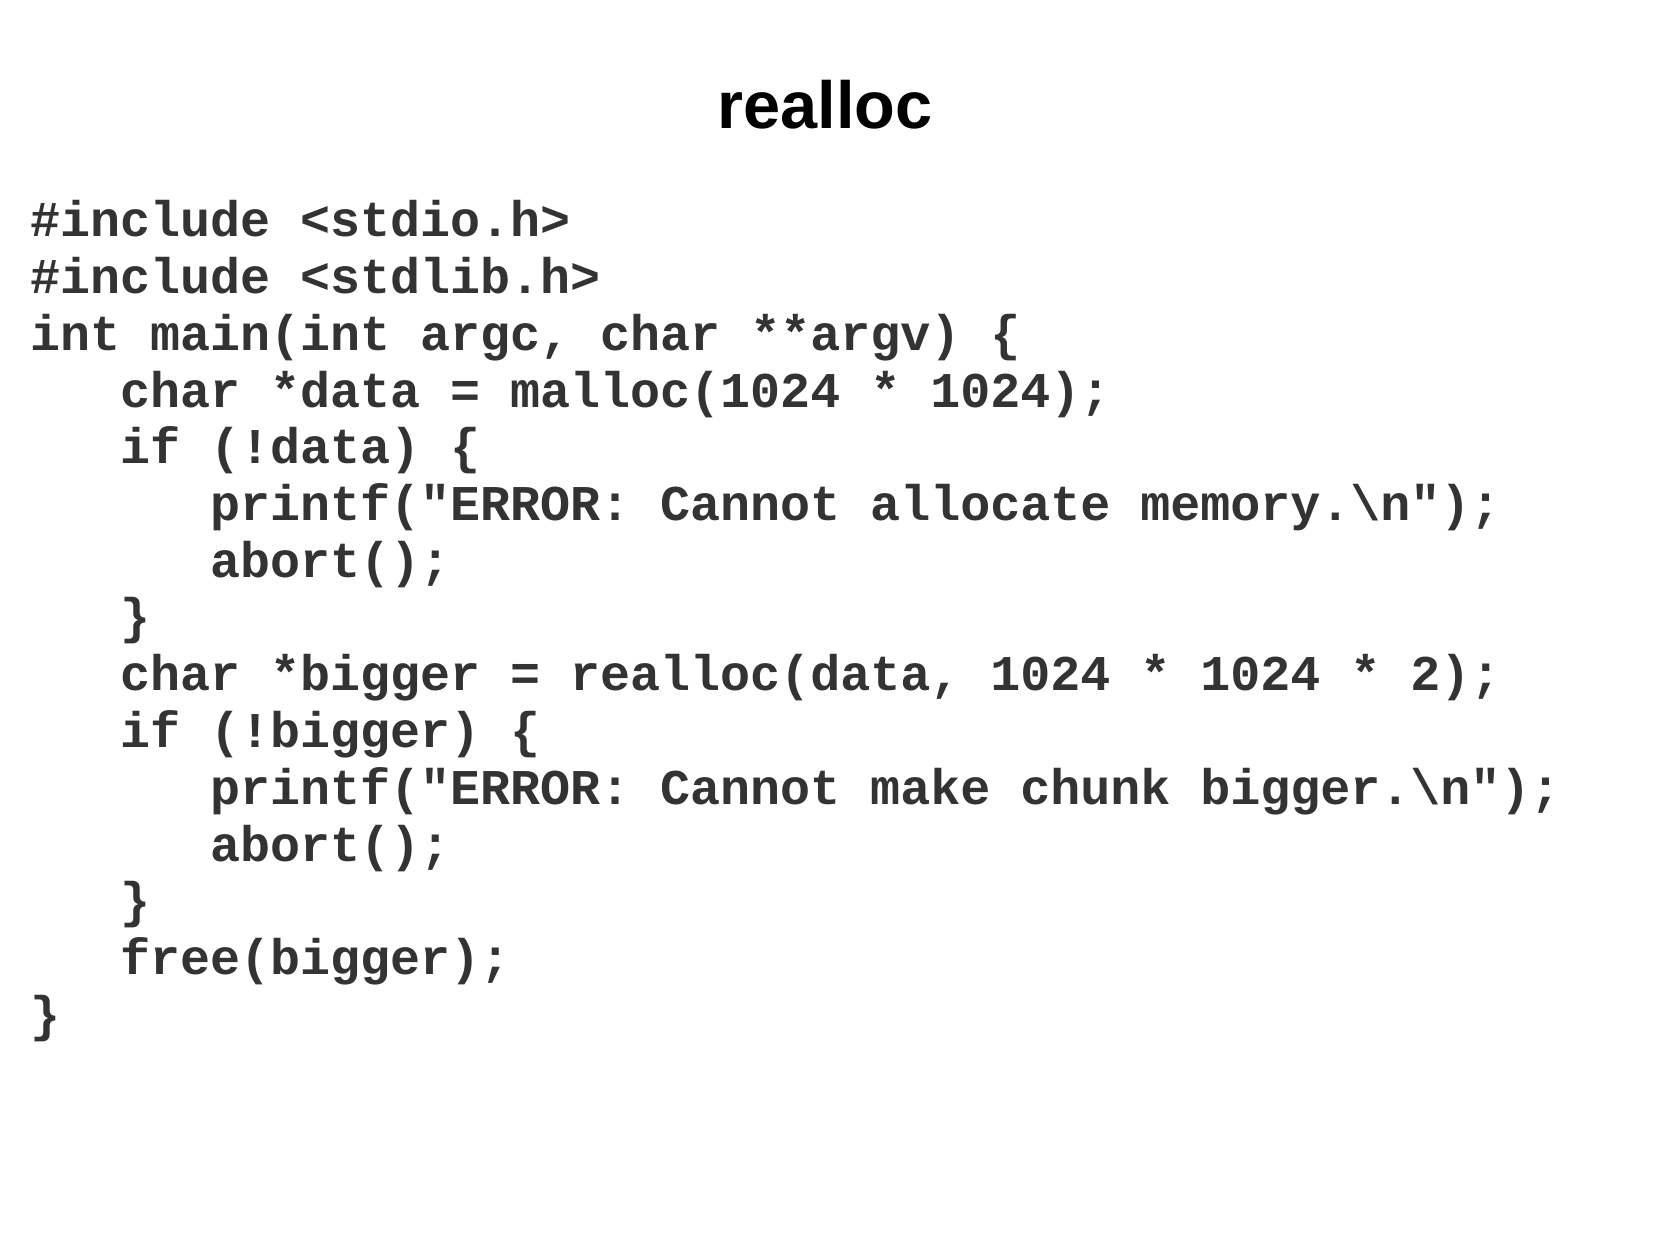

# realloc
#include <stdio.h>
#include <stdlib.h>
int main(int argc, char **argv) {
 char *data = malloc(1024 * 1024);
 if (!data) {
 printf("ERROR: Cannot allocate memory.\n");
 abort();
 }
 char *bigger = realloc(data, 1024 * 1024 * 2);
 if (!bigger) {
 printf("ERROR: Cannot make chunk bigger.\n");
 abort();
 }
 free(bigger);
}